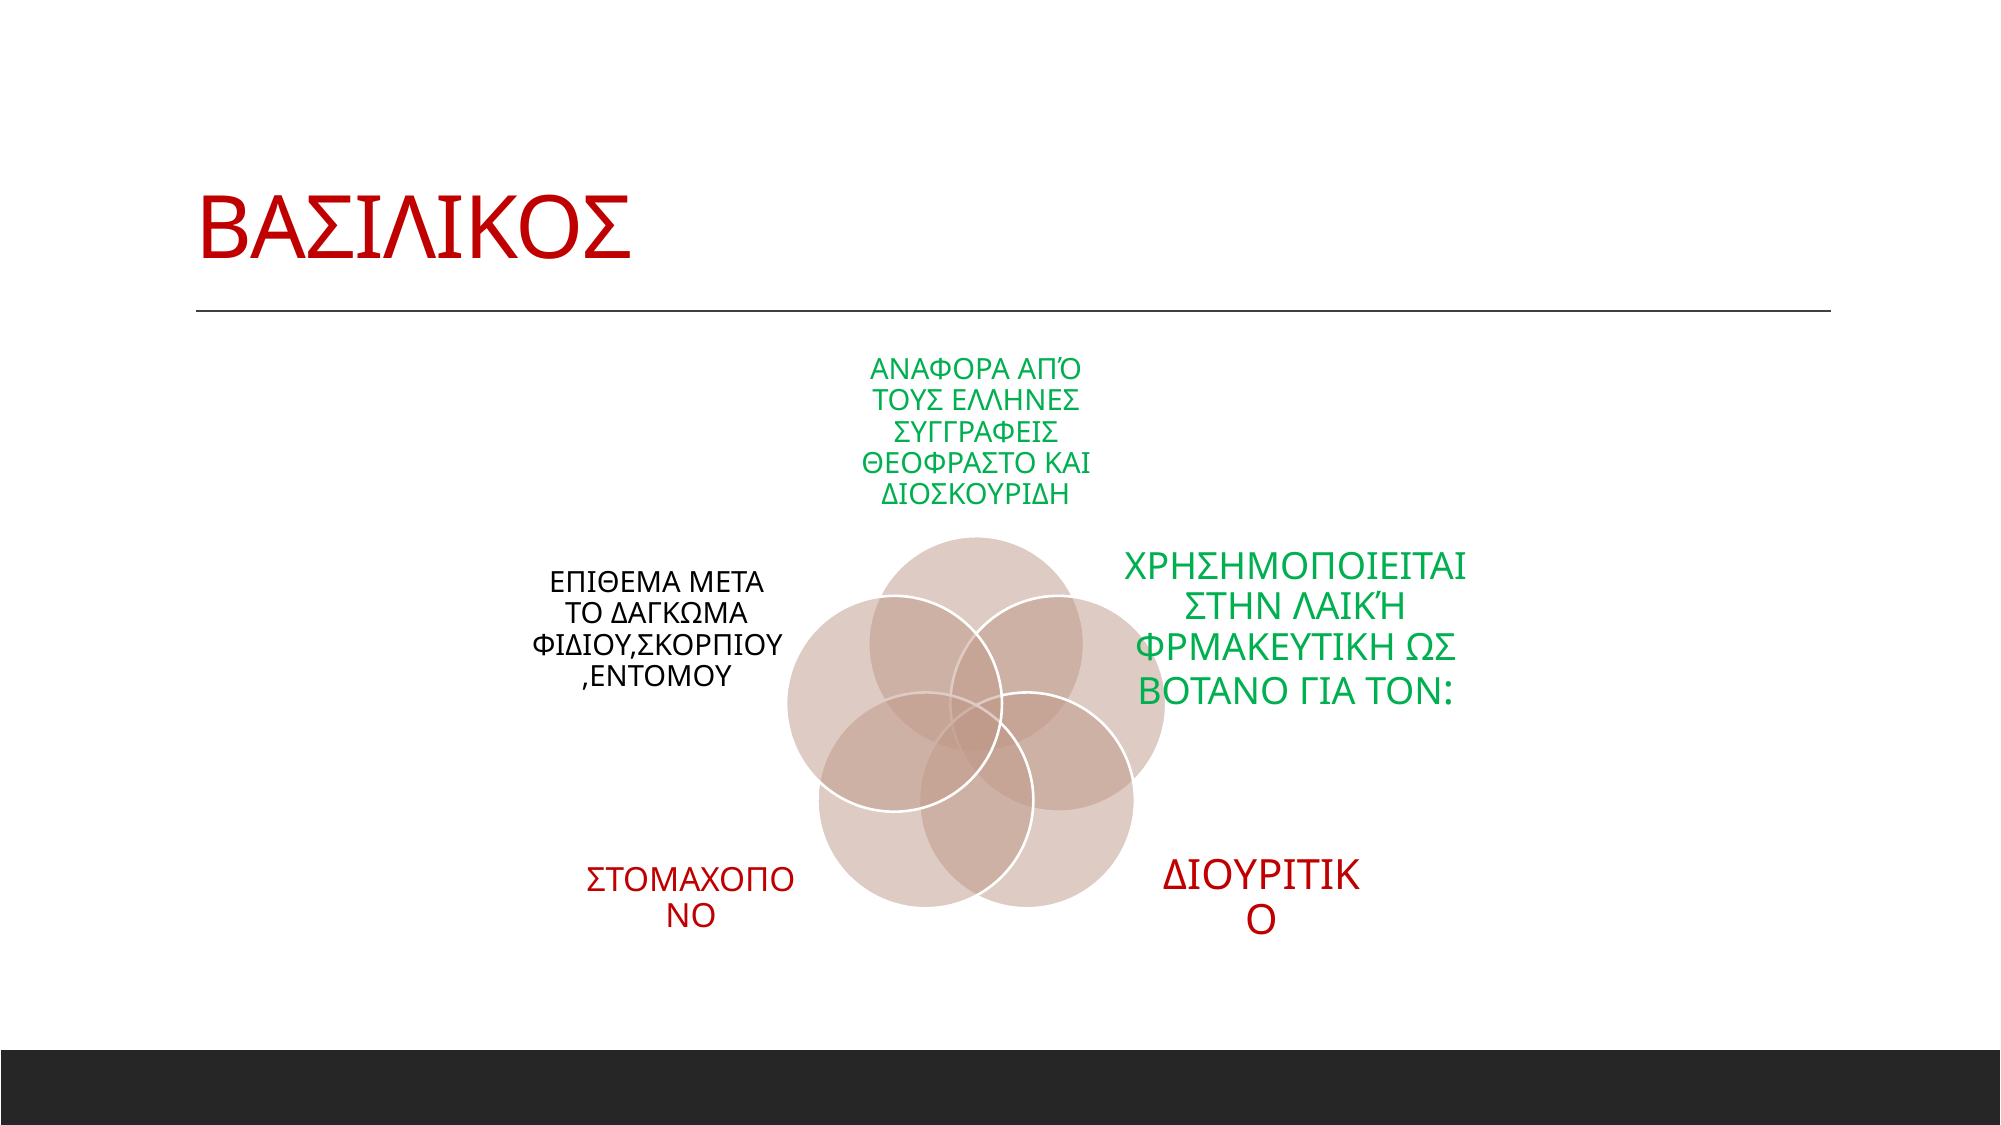

# ΒΑΣΙΛΙΚΟΣ
ΑΝΑΦΟΡΑ ΑΠΌ ΤΟΥΣ ΕΛΛΗΝΕΣ ΣΥΓΓΡΑΦΕΙΣ ΘΕΟΦΡΑΣΤΟ ΚΑΙ ΔΙΟΣΚΟΥΡΙΔΗ
ΧΡΗΣΗΜΟΠΟΙΕΙΤΑΙ ΣΤΗΝ ΛΑΙΚΉ ΦΡΜΑΚΕΥΤΙΚΗ ΩΣ ΒΟΤΑΝΟ ΓΙΑ ΤΟΝ:
ΕΠΙΘΕΜΑ ΜΕΤΑ ΤΟ ΔΑΓΚΩΜΑ ΦΙΔΙΟΥ,ΣΚΟΡΠΙΟΥ,ΕΝΤΟΜΟΥ
ΣΤΟΜΑΧΟΠΟΝΟ
ΔΙΟΥΡΙΤΙΚΟ